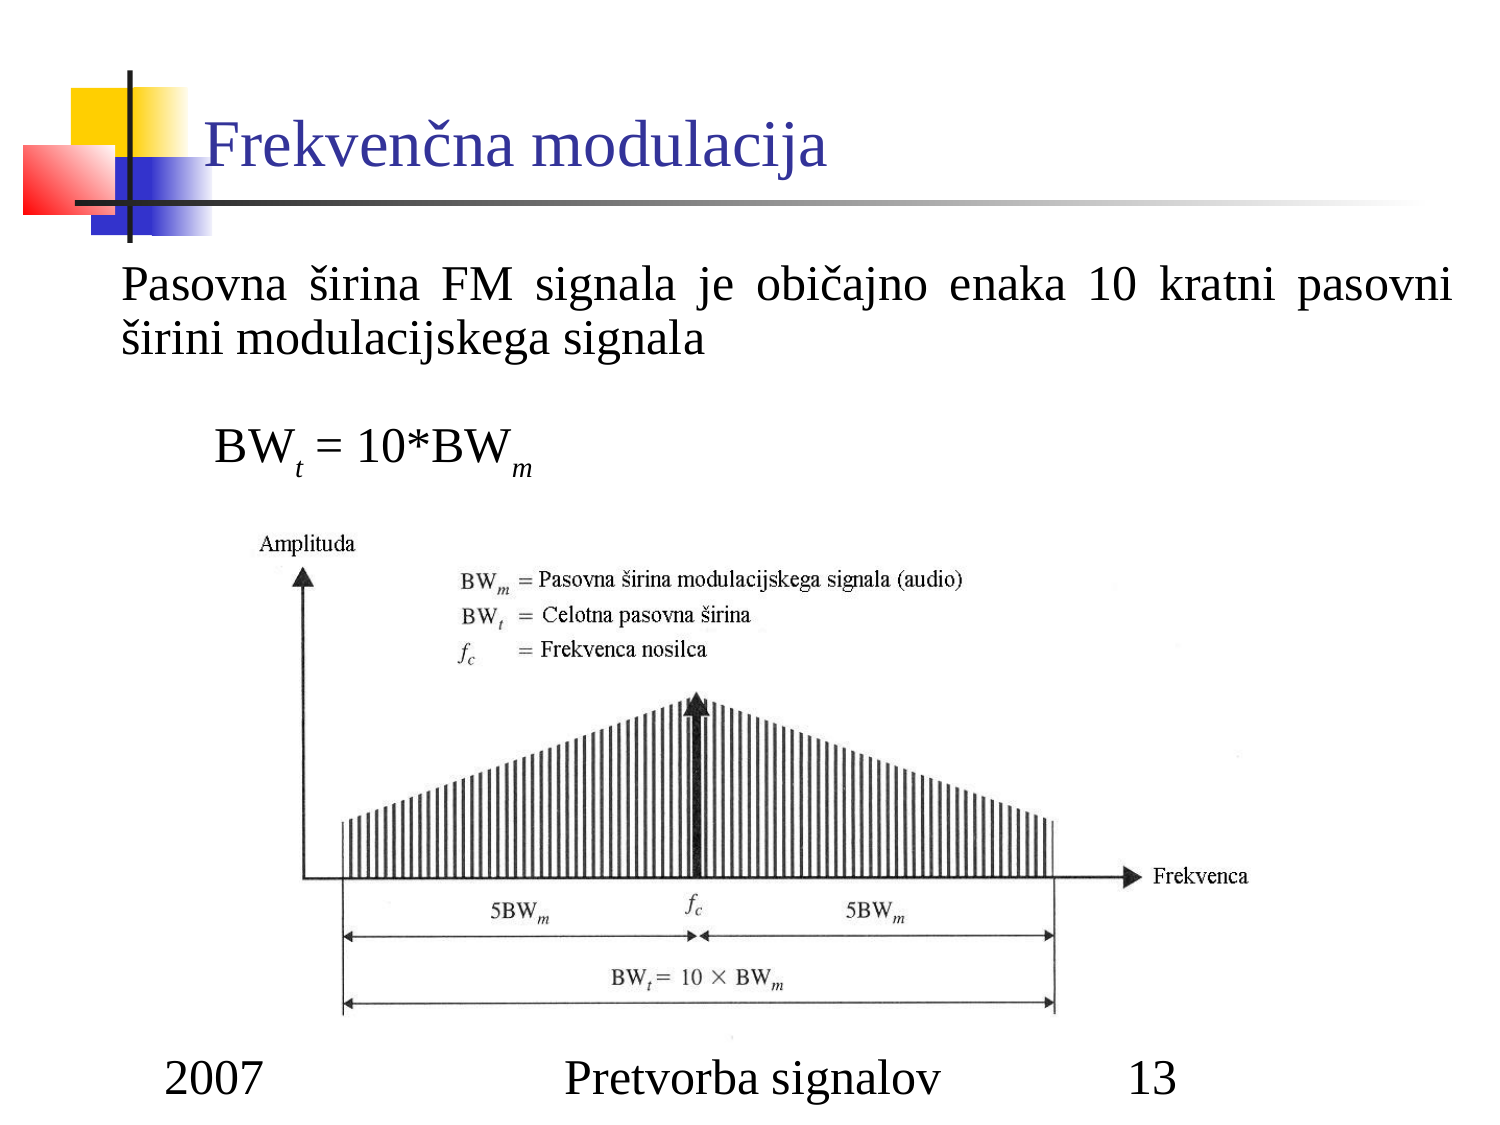

# Frekvenčna modulacija
	Pasovna širina FM signala je običajno enaka 10 kratni pasovni širini modulacijskega signala
		BWt = 10*BWm
2007
Pretvorba signalov
13